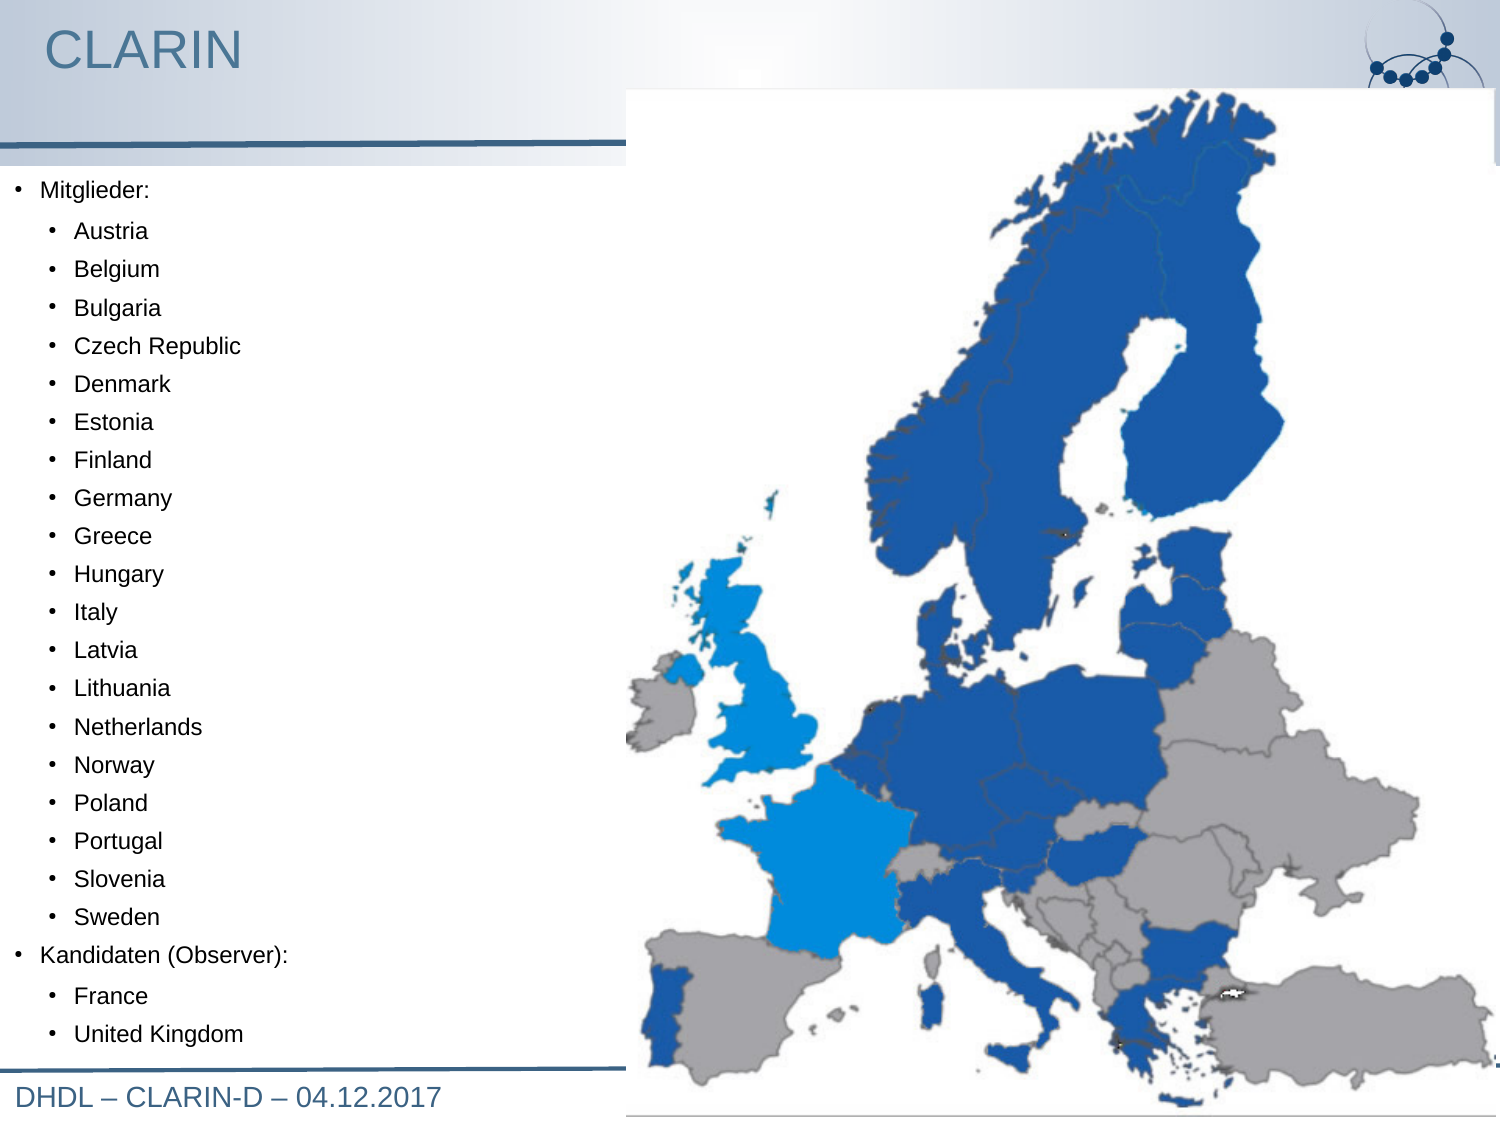

CLARIN
# Mitglieder:
Austria
Belgium
Bulgaria
Czech Republic
Denmark
Estonia
Finland
Germany
Greece
Hungary
Italy
Latvia
Lithuania
Netherlands
Norway
Poland
Portugal
Slovenia
Sweden
Kandidaten (Observer):
France
United Kingdom